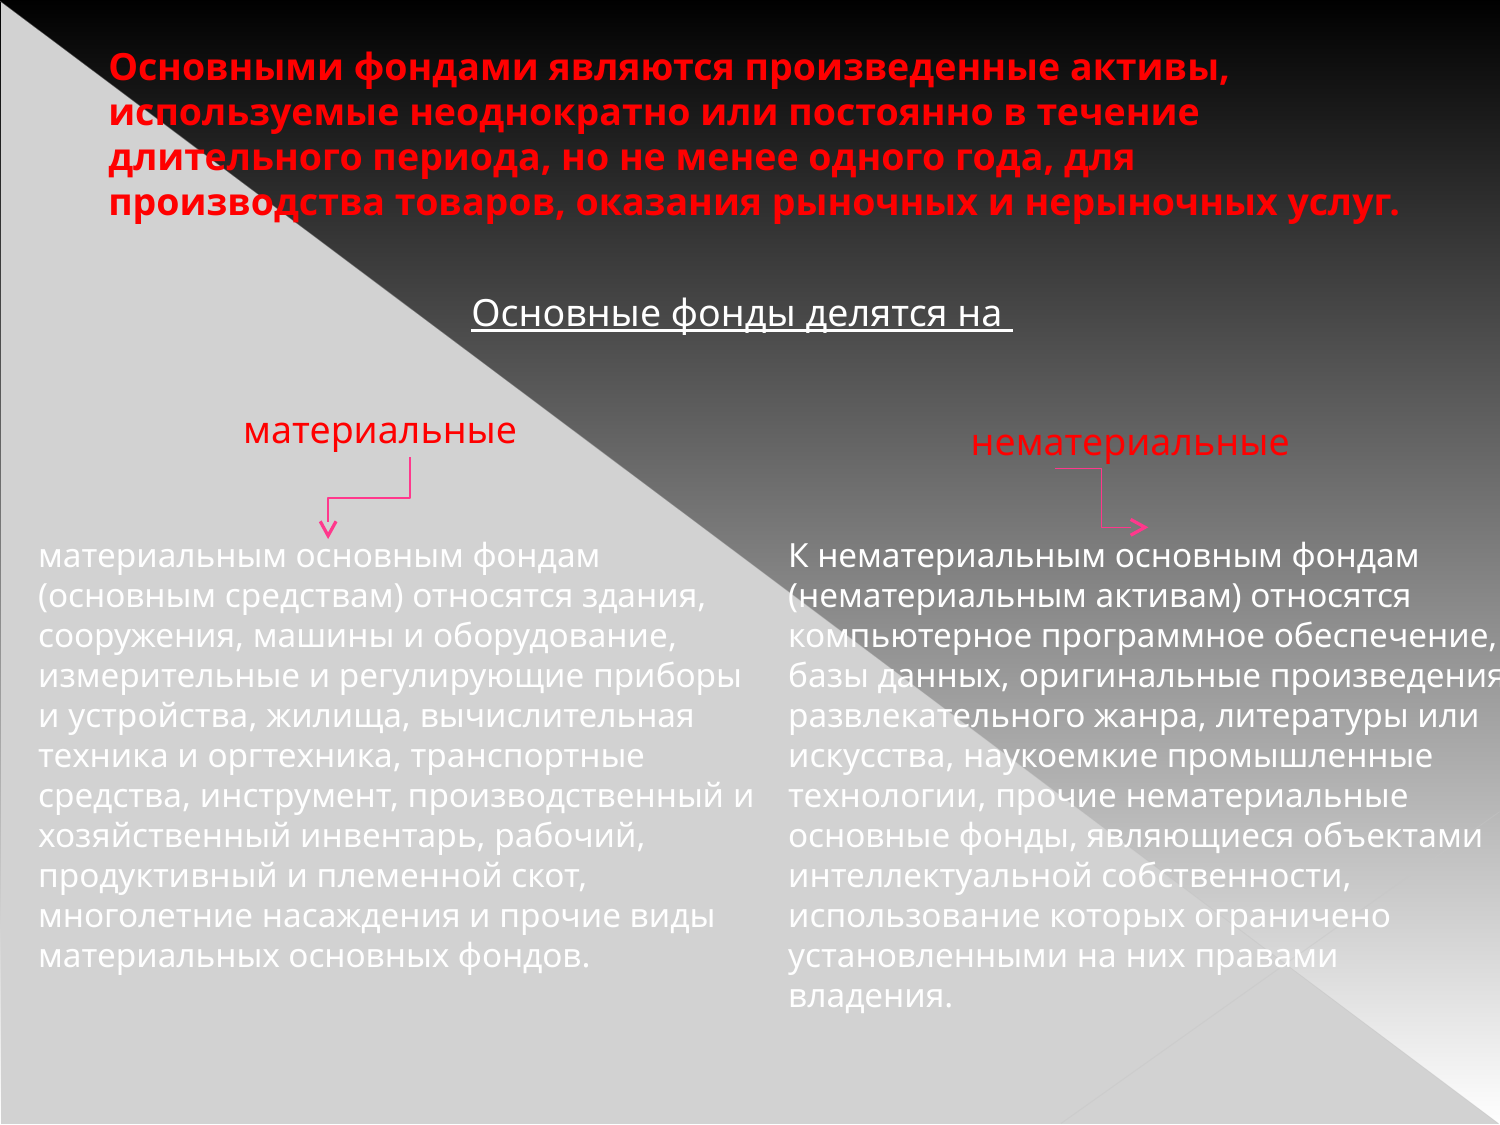

Основными фондами являются произведенные активы, используемые неоднократно или постоянно в течение длительного периода, но не менее одного года, для производства товаров, оказания рыночных и нерыночных услуг.
Основные фонды делятся на
материальные
нематериальные
материальным основным фондам (основным средствам) относятся здания, сооружения, машины и оборудование, измерительные и регулирующие приборы и устройства, жилища, вычислительная техника и оргтехника, транспортные средства, инструмент, производственный и хозяйственный инвентарь, рабочий, продуктивный и племенной скот, многолетние насаждения и прочие виды материальных основных фондов.
К нематериальным основным фондам (нематериальным активам) относятся компьютерное программное обеспечение, базы данных, оригинальные произведения развлекательного жанра, литературы или искусства, наукоемкие промышленные технологии, прочие нематериальные основные фонды, являющиеся объектами интеллектуальной собственности, использование которых ограничено установленными на них правами владения.